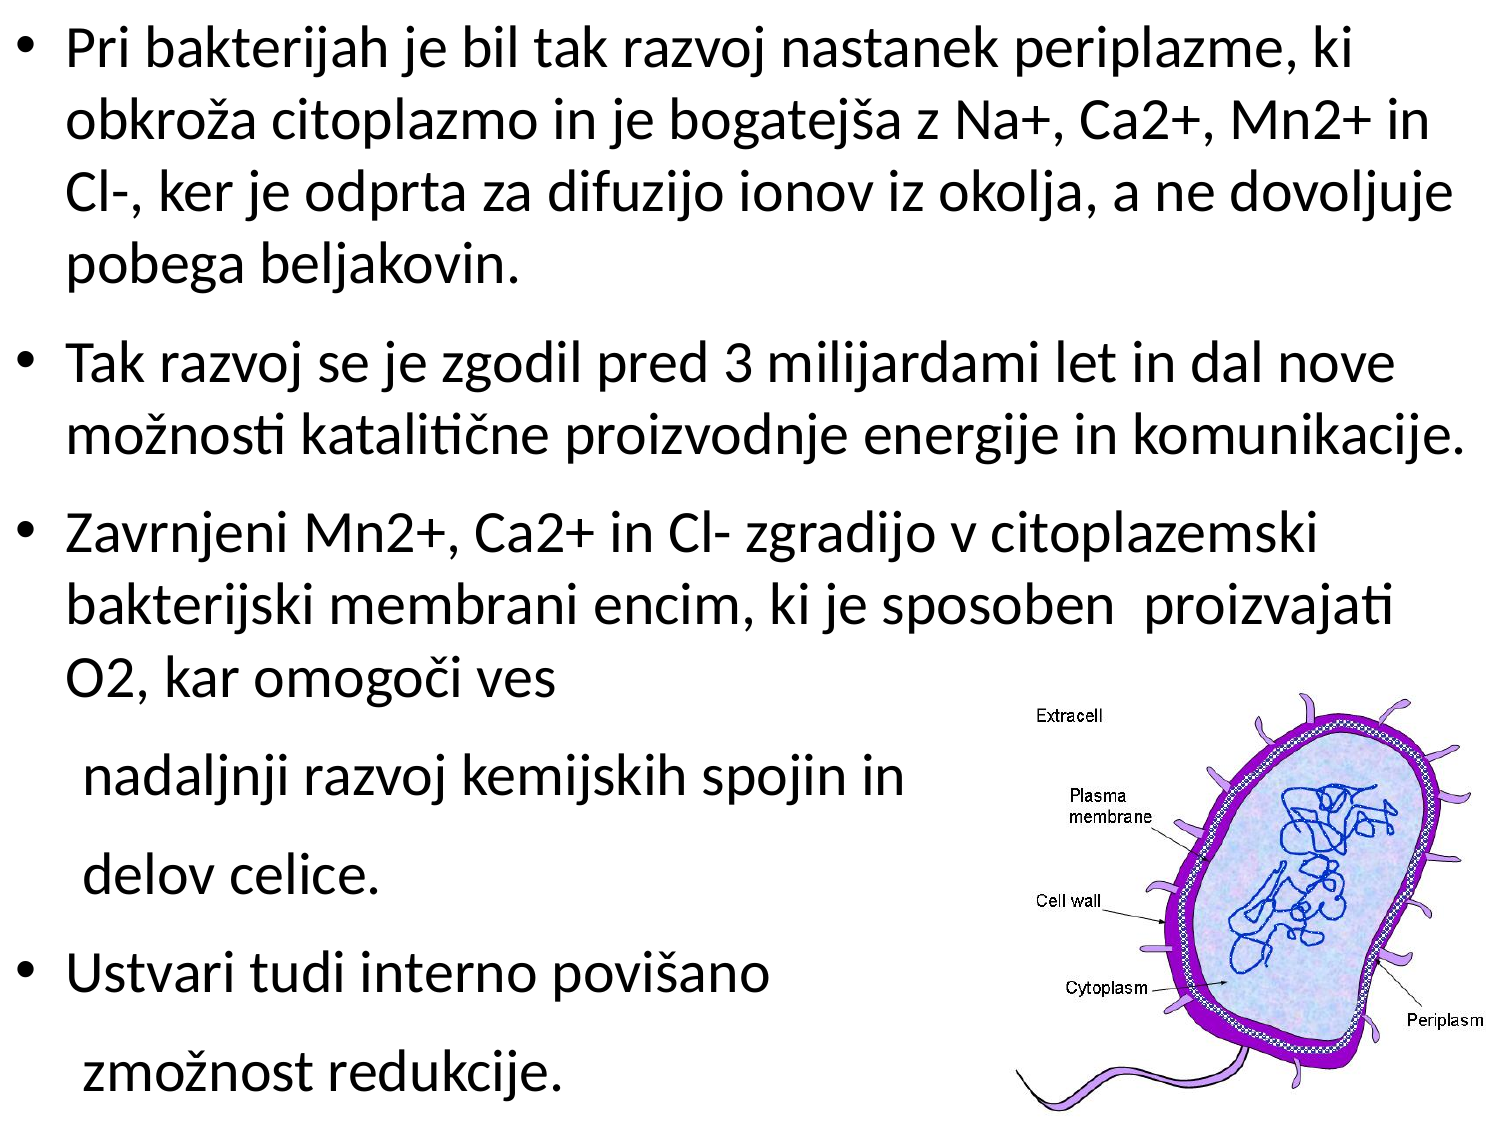

# Pri bakterijah je bil tak razvoj nastanek periplazme, ki obkroža citoplazmo in je bogatejša z Na+, Ca2+, Mn2+ in Cl-, ker je odprta za difuzijo ionov iz okolja, a ne dovoljuje pobega beljakovin.
Tak razvoj se je zgodil pred 3 milijardami let in dal nove možnosti katalitične proizvodnje energije in komunikacije.
Zavrnjeni Mn2+, Ca2+ in Cl- zgradijo v citoplazemski bakterijski membrani encim, ki je sposoben proizvajati O2, kar omogoči ves
	nadaljnji razvoj kemijskih spojin in
	delov celice.
Ustvari tudi interno povišano
	zmožnost redukcije.